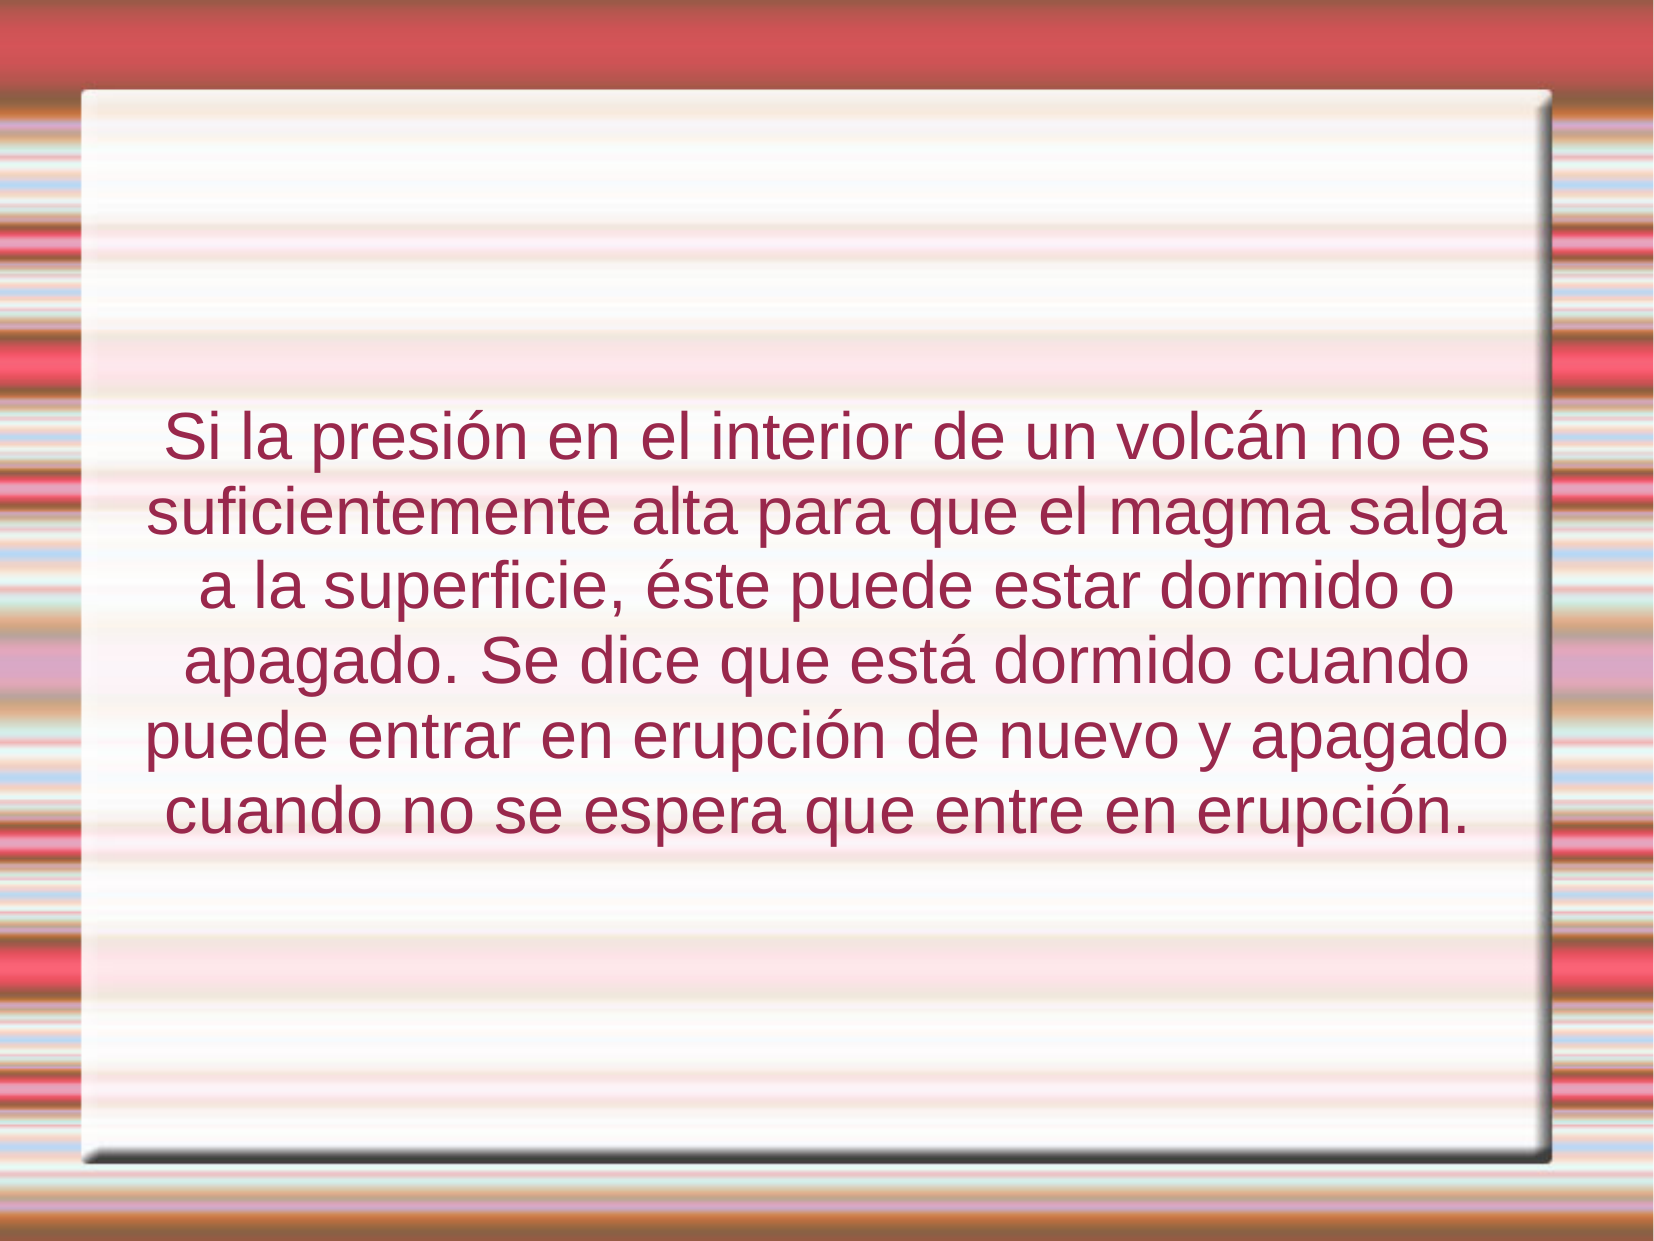

# Si la presión en el interior de un volcán no es suficientemente alta para que el magma salga a la superficie, éste puede estar dormido o apagado. Se dice que está dormido cuando puede entrar en erupción de nuevo y apagado cuando no se espera que entre en erupción.